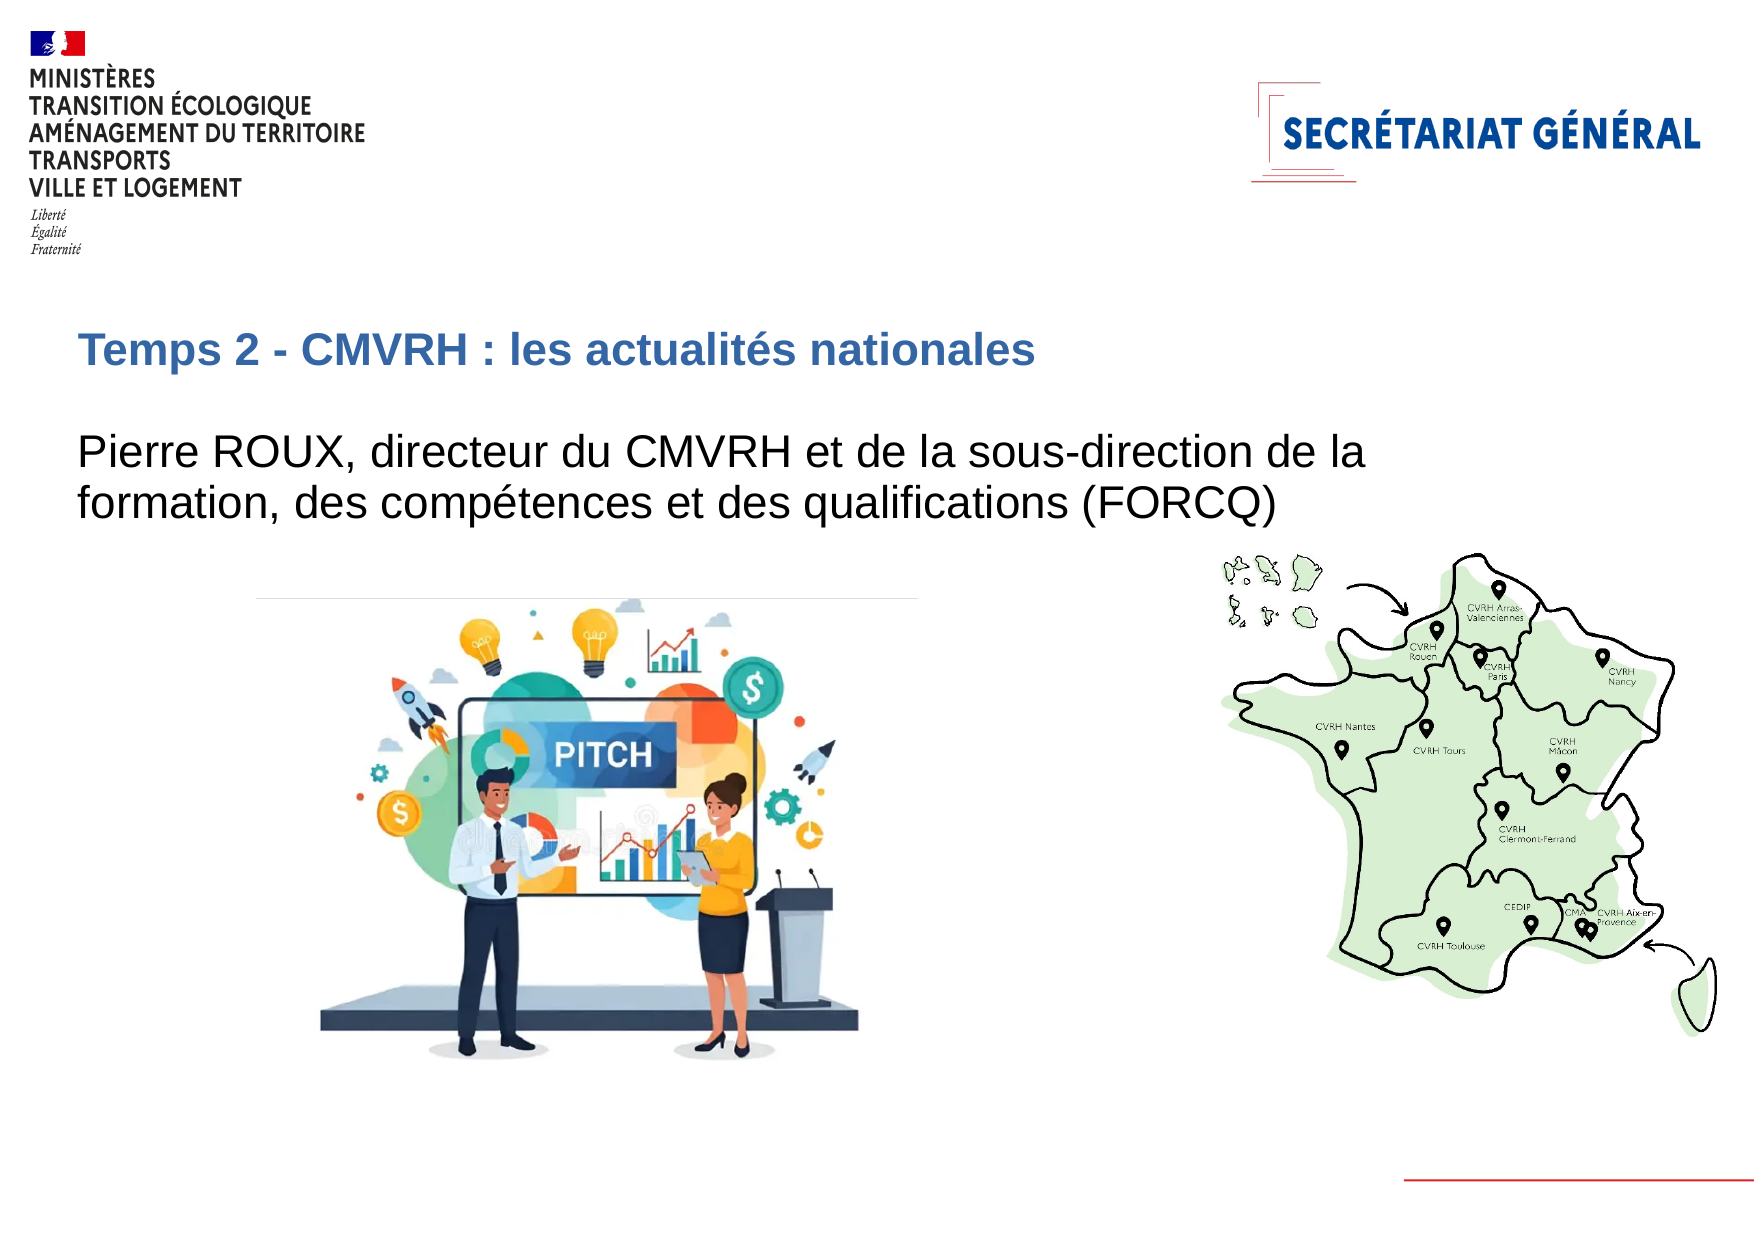

Temps 2 - CMVRH : les actualités nationales
Pierre ROUX, directeur du CMVRH et de la sous-direction de la formation, des compétences et des qualifications (FORCQ)